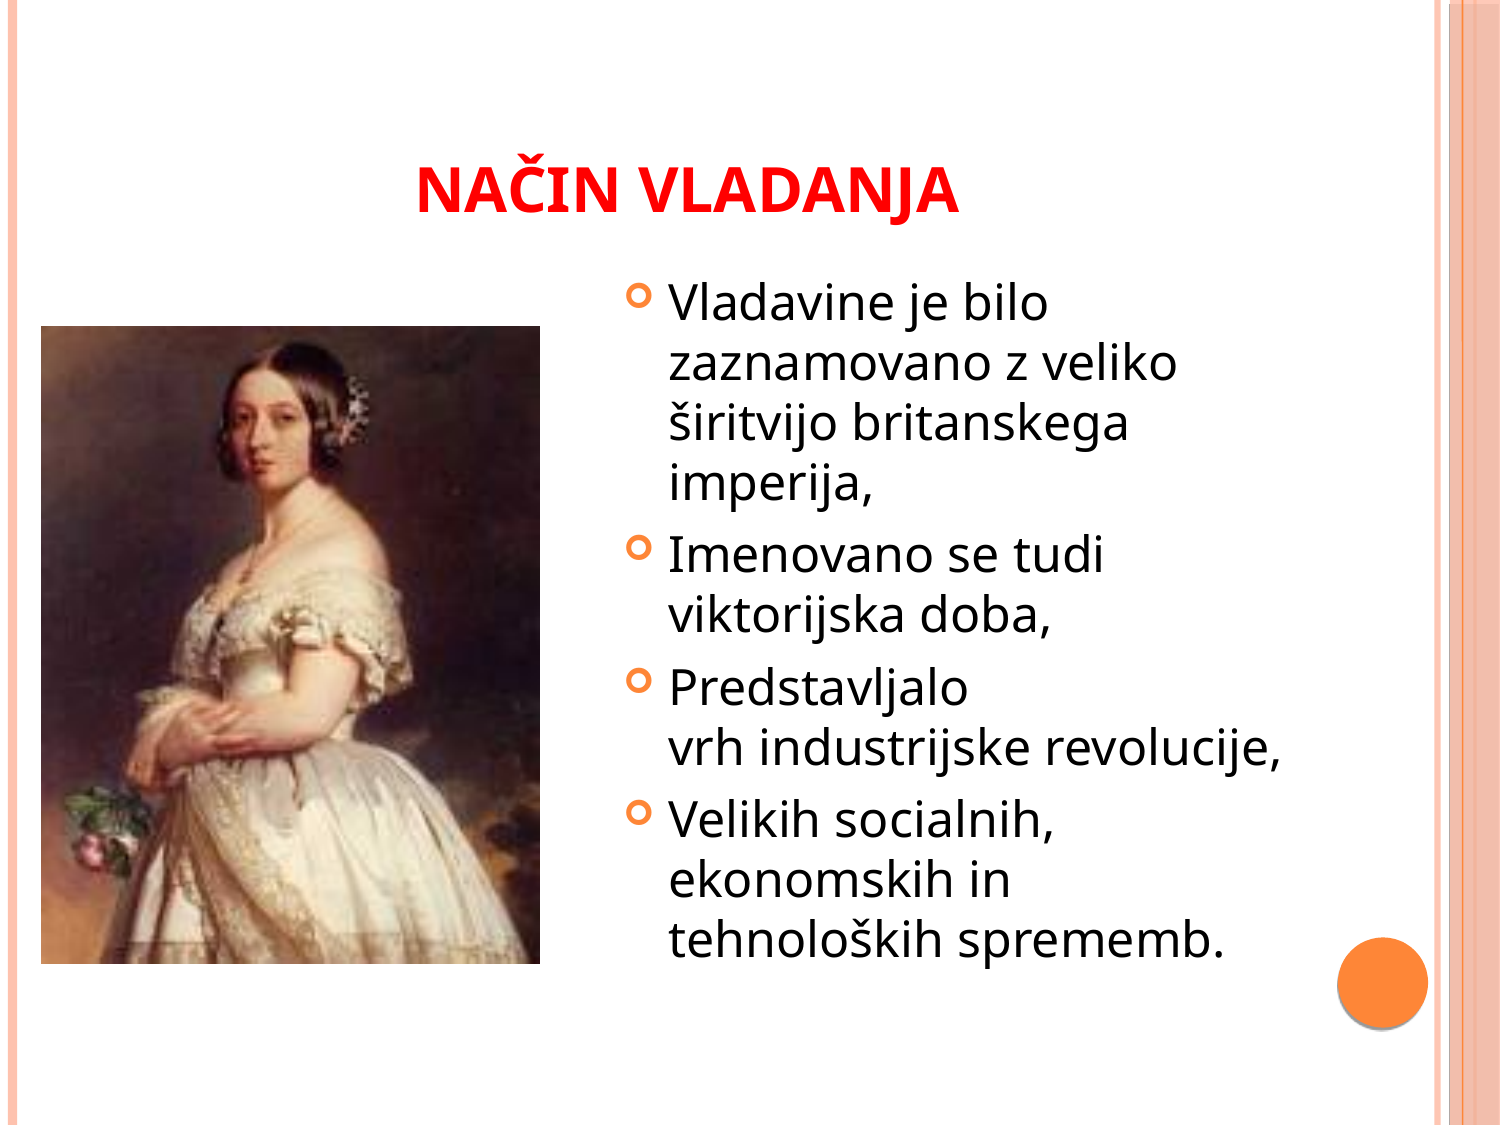

# NAČIN VLADANJA
Vladavine je bilo zaznamovano z veliko širitvijo britanskega imperija,
Imenovano se tudi viktorijska doba,
Predstavljalo vrh industrijske revolucije,
Velikih socialnih, ekonomskih in tehnoloških sprememb.